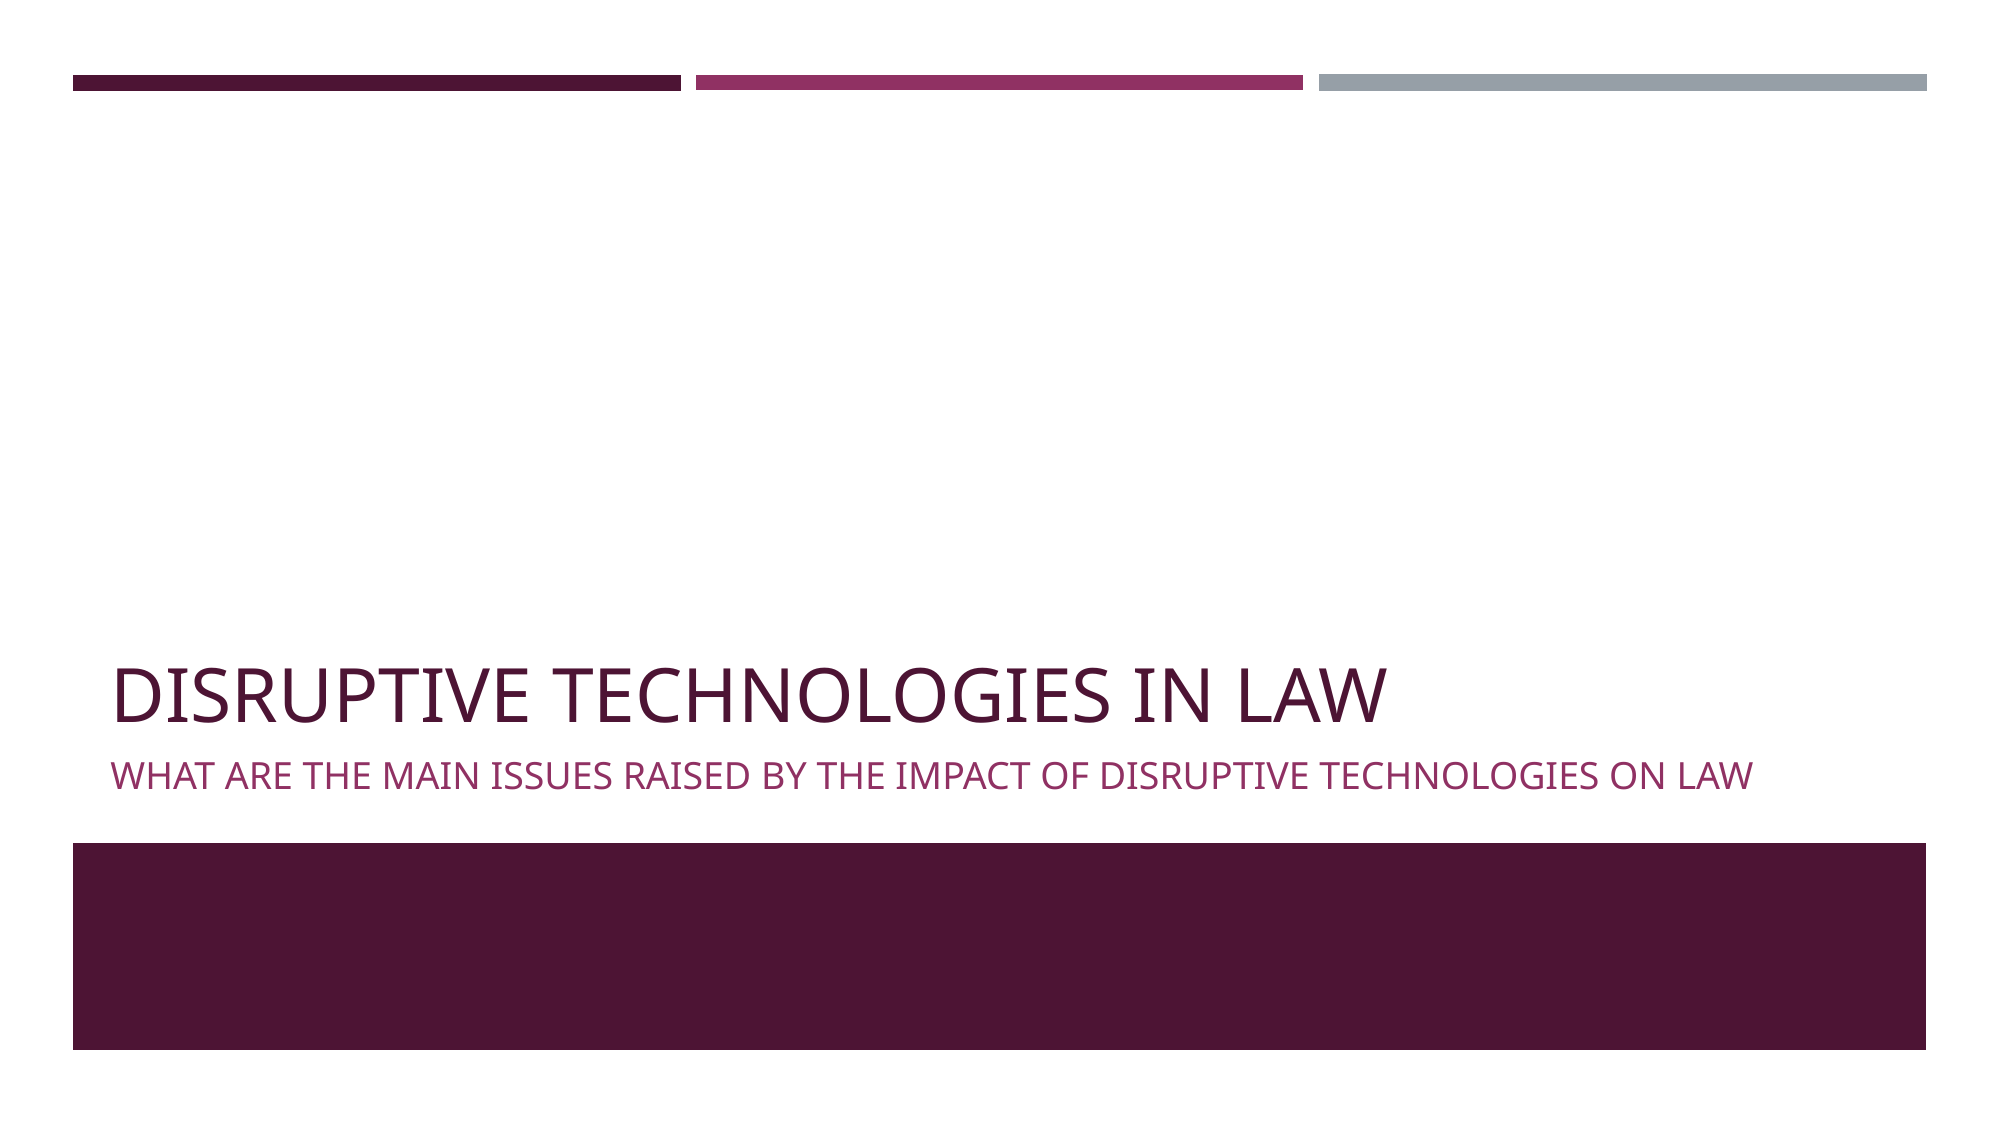

# Disruptive technologies in law
what are the main issues raised by the impact of disruptive technologies on law